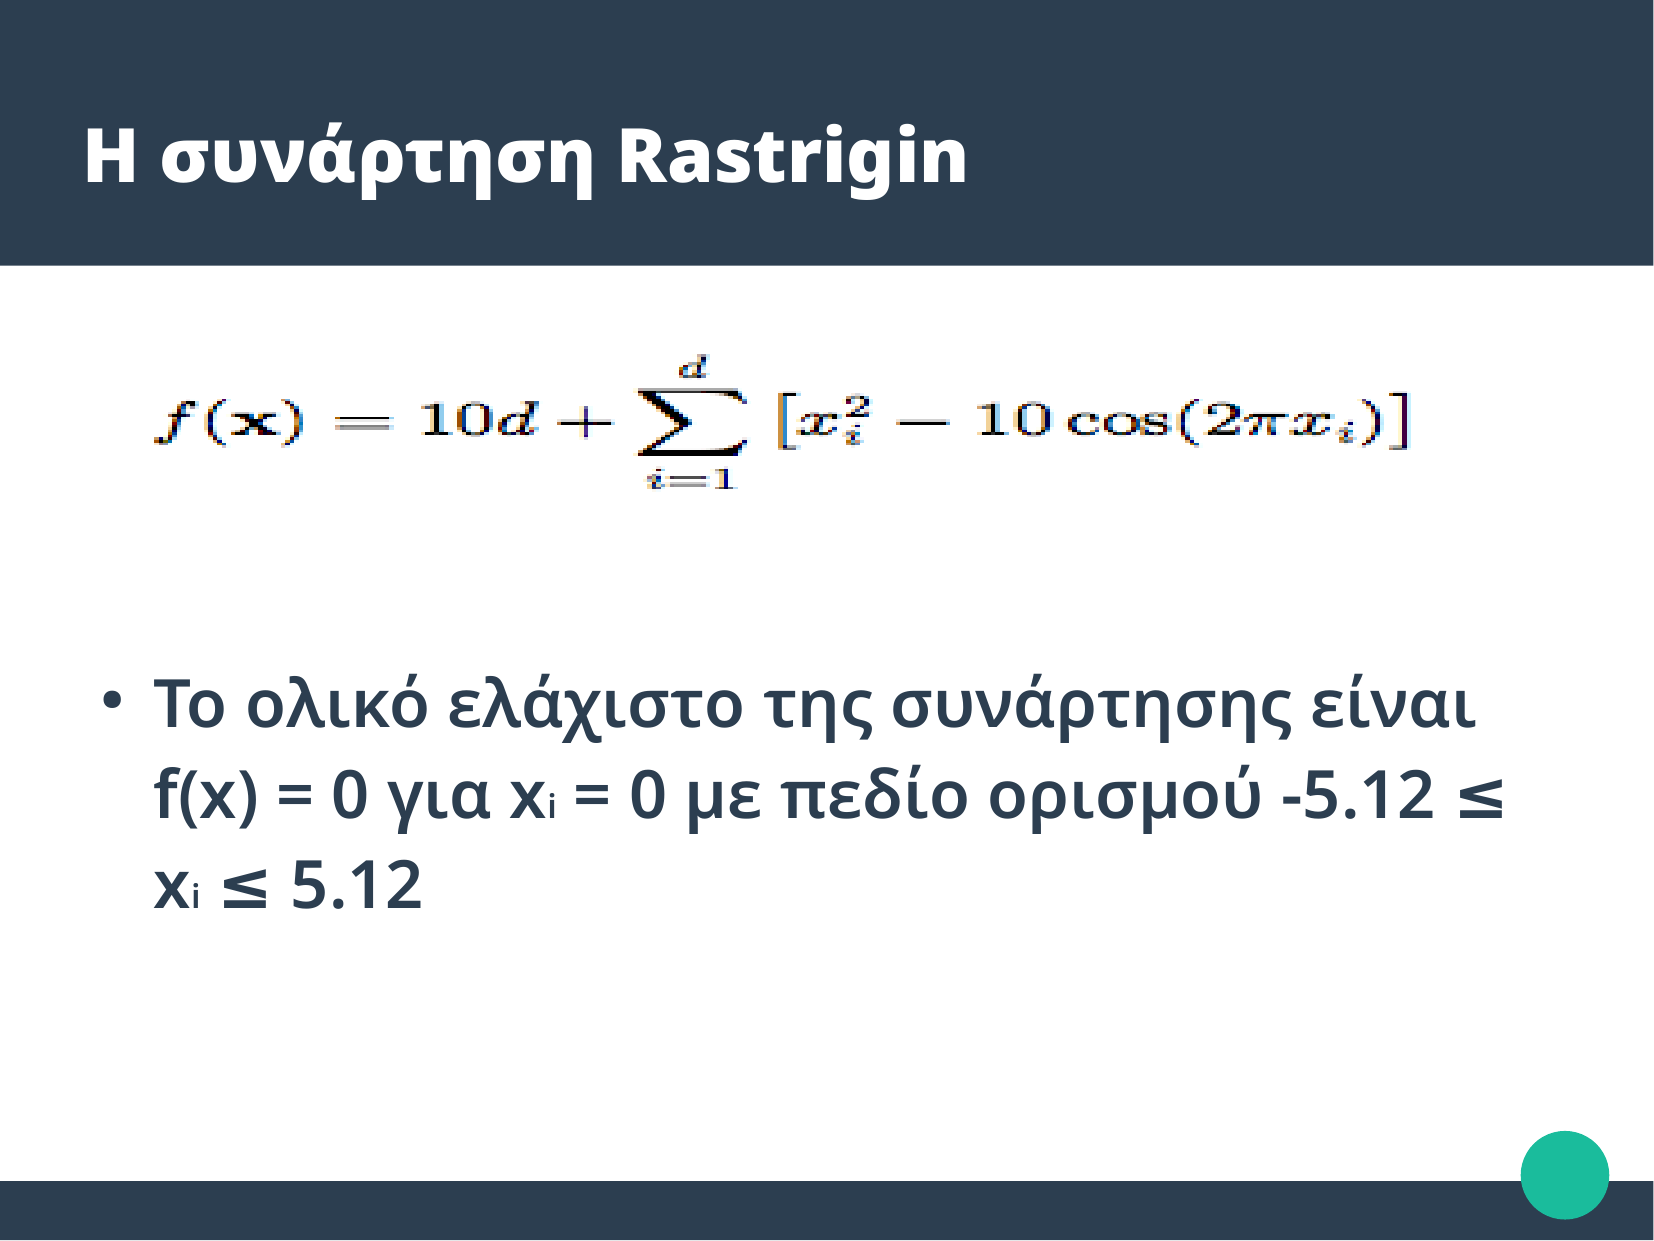

# Η συνάρτηση Rastrigin
Το ολικό ελάχιστο της συνάρτησης είναι f(x) = 0 για xi = 0 με πεδίο ορισμού -5.12 ≤ xi ≤ 5.12